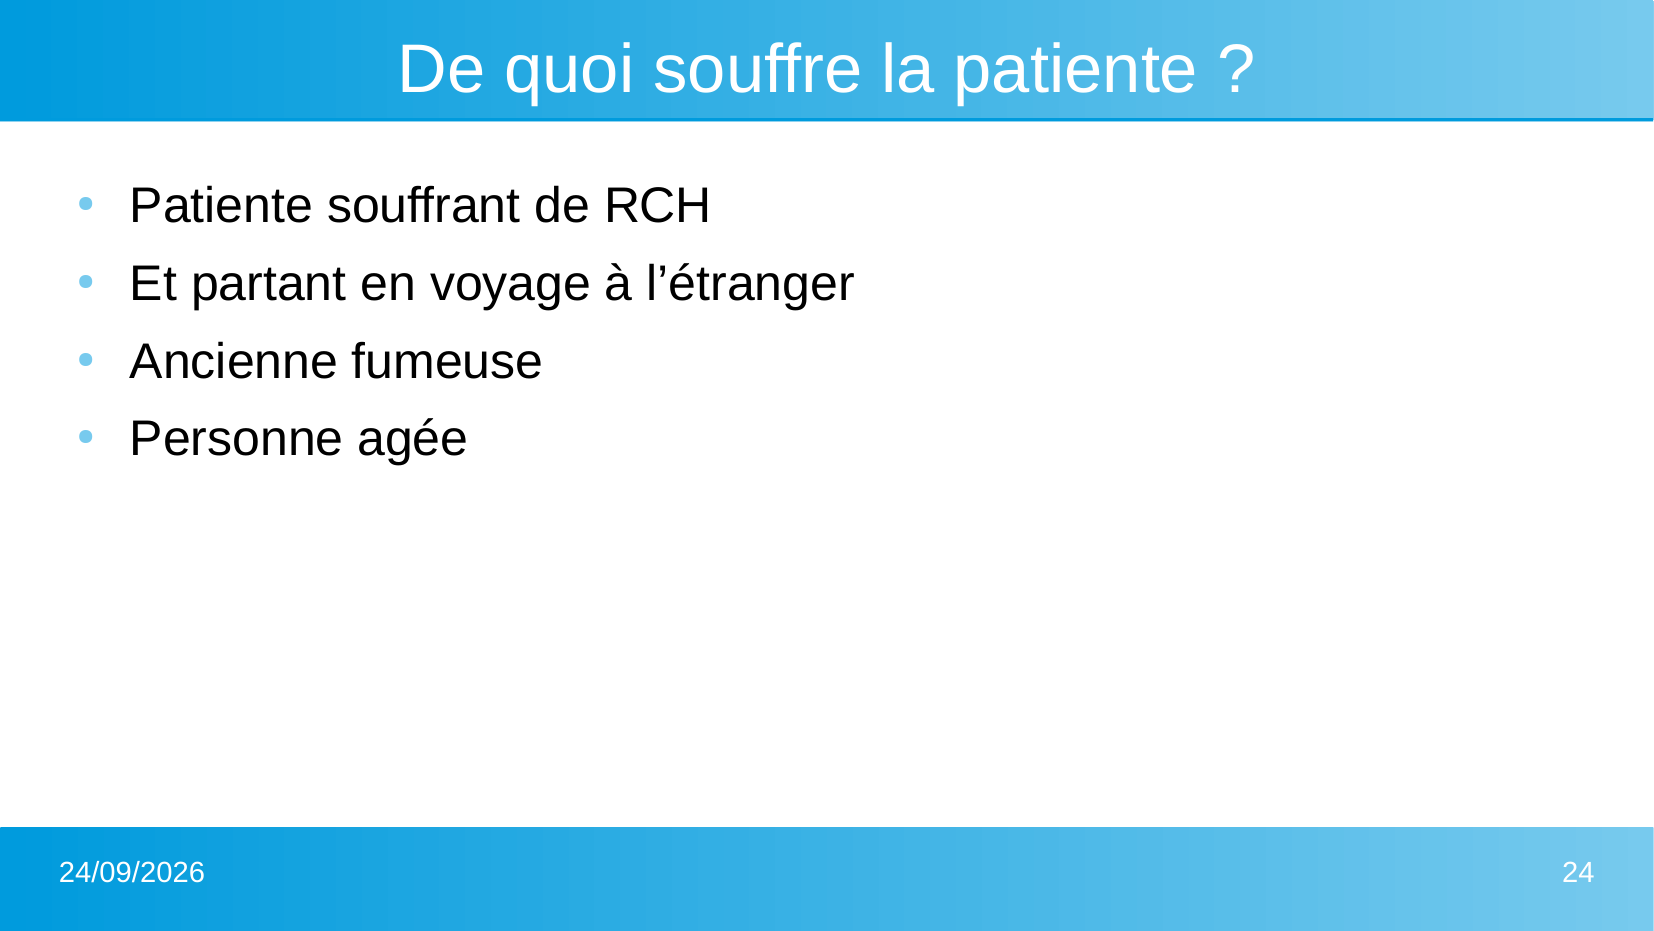

# De quoi souffre la patiente ?
Patiente souffrant de RCH
Et partant en voyage à l’étranger
Ancienne fumeuse
Personne agée
24